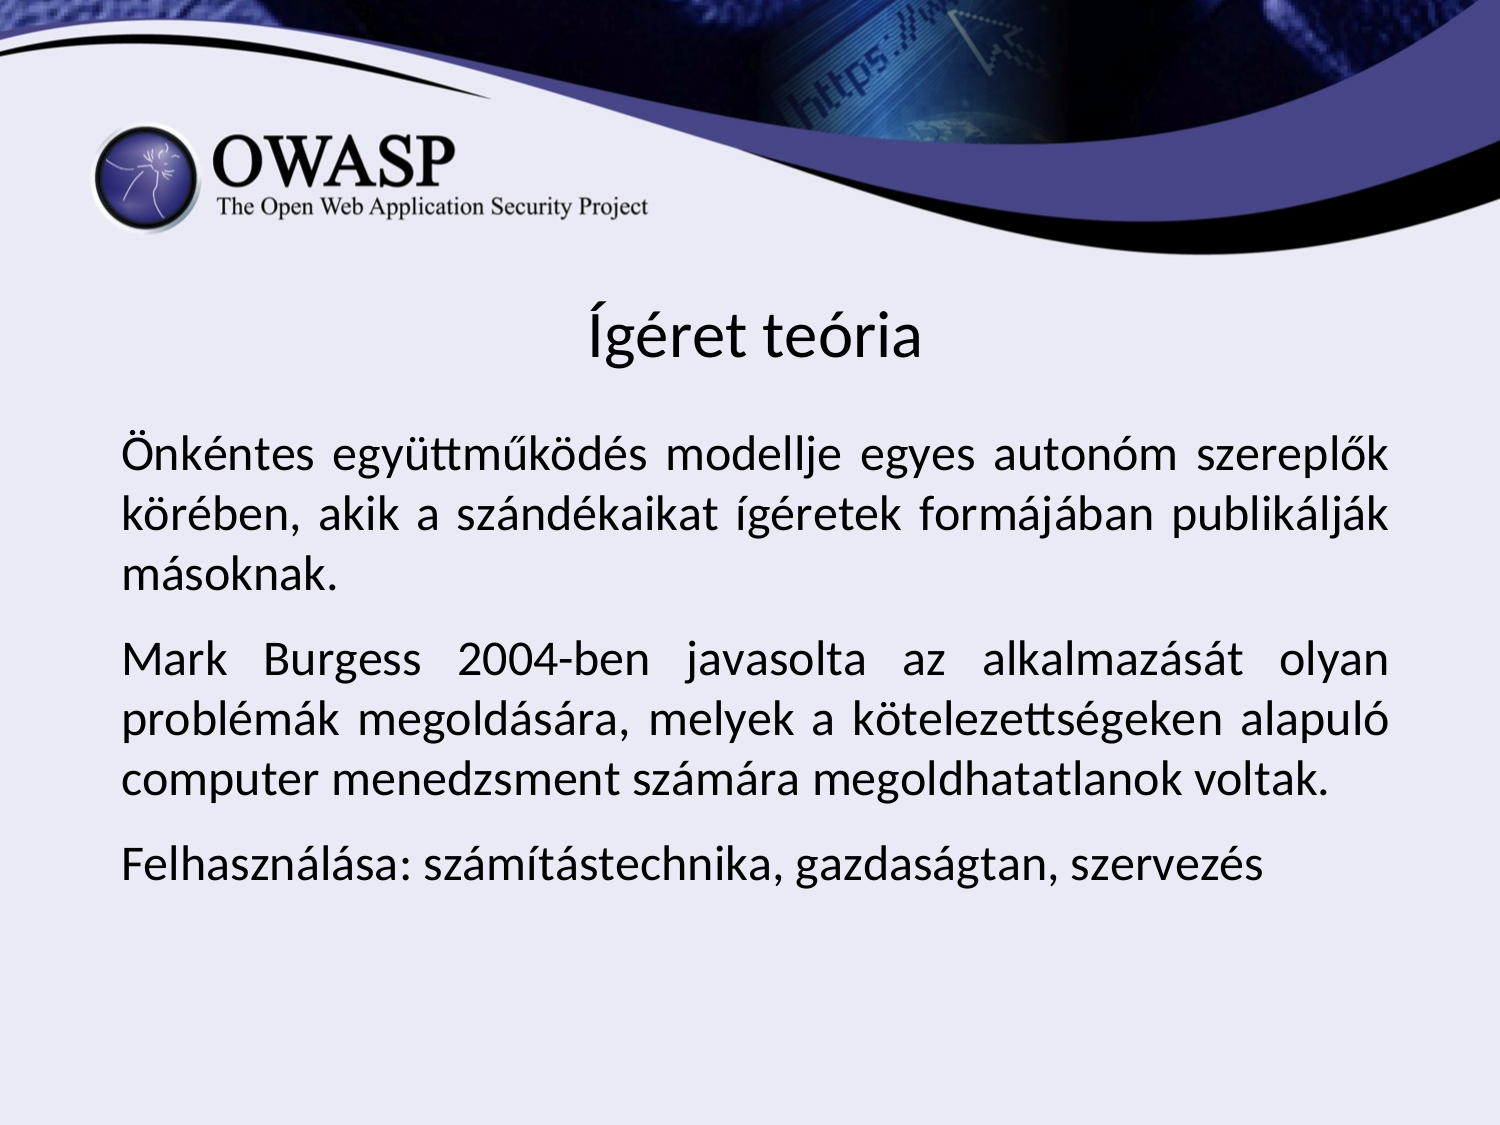

Ígéret teória
Önkéntes együttműködés modellje egyes autonóm szereplők körében, akik a szándékaikat ígéretek formájában publikálják másoknak.
Mark Burgess 2004-ben javasolta az alkalmazását olyan problémák megoldására, melyek a kötelezettségeken alapuló computer menedzsment számára megoldhatatlanok voltak.
Felhasználása: számítástechnika, gazdaságtan, szervezés